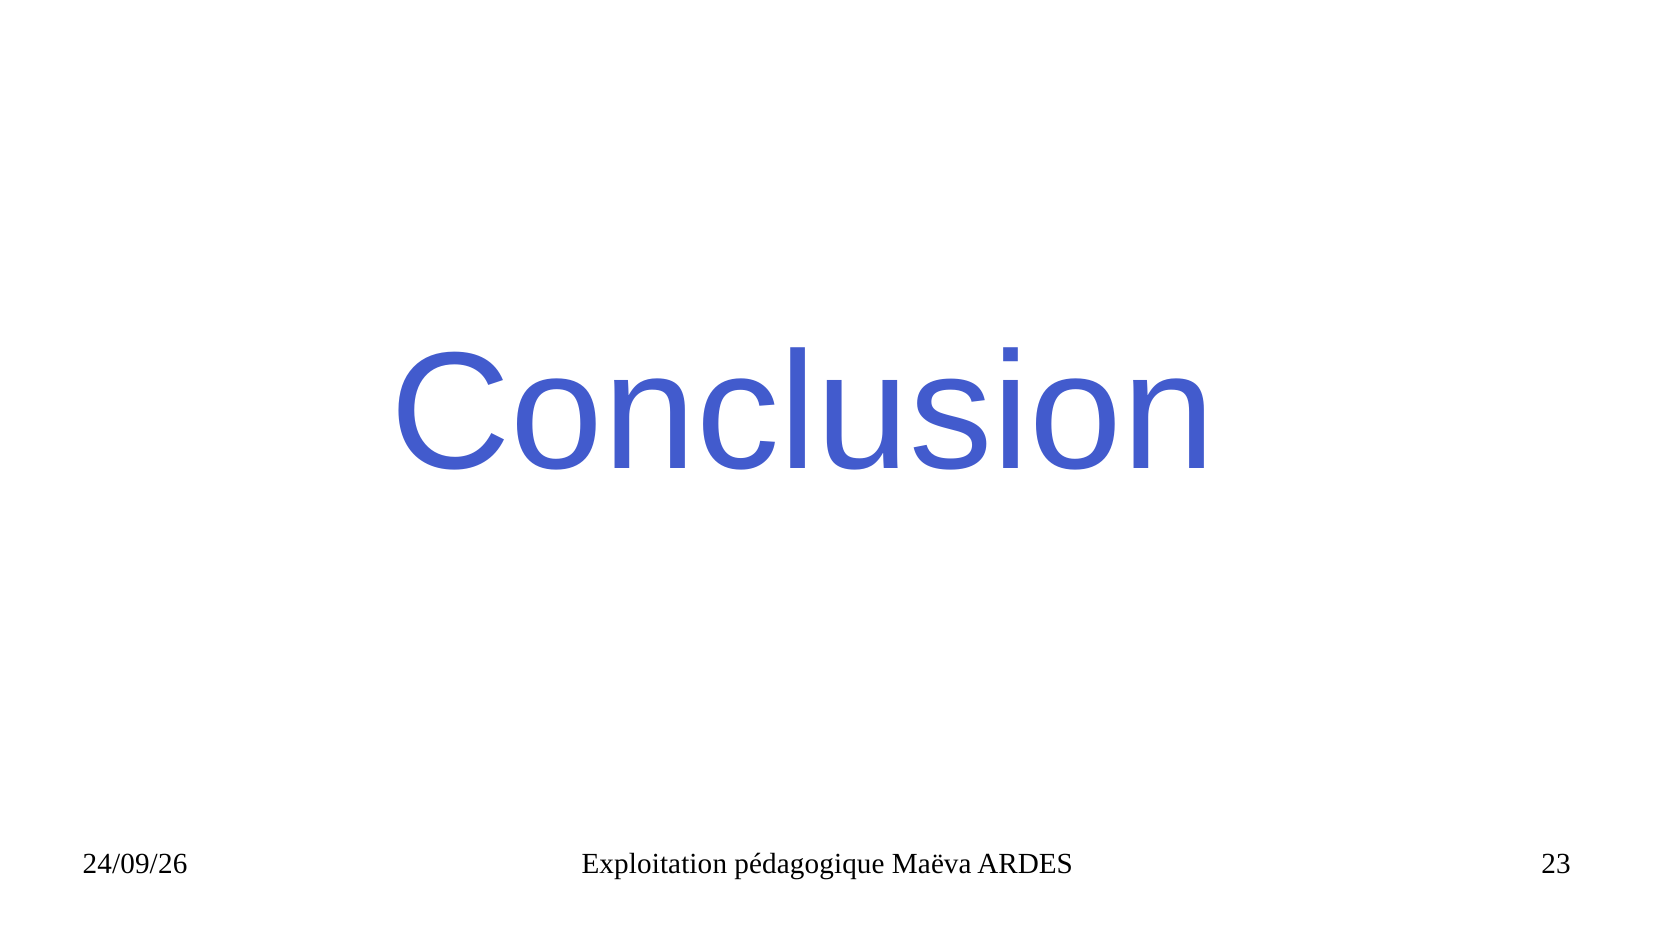

# Conclusion
Exploitation pédagogique Maëva ARDES
23